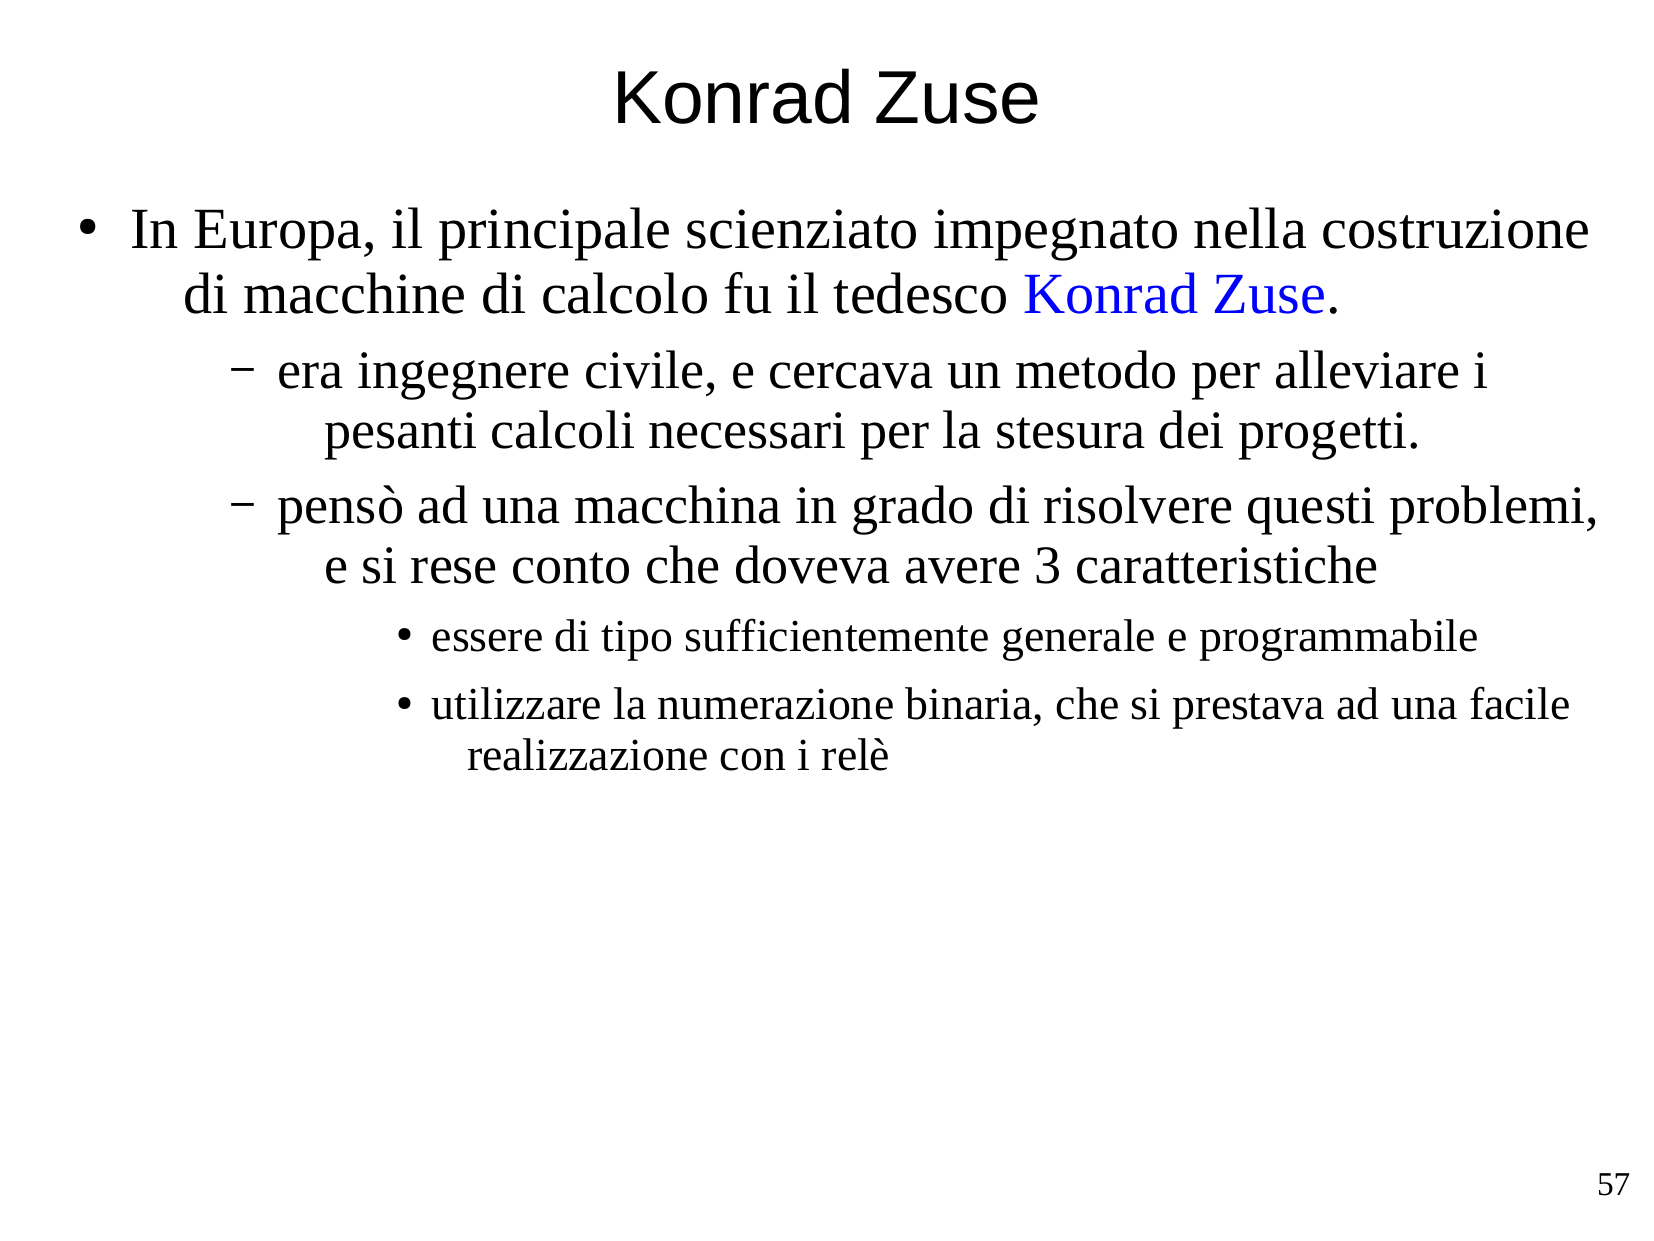

# Konrad Zuse
In Europa, il principale scienziato impegnato nella costruzione di macchine di calcolo fu il tedesco Konrad Zuse.
era ingegnere civile, e cercava un metodo per alleviare i pesanti calcoli necessari per la stesura dei progetti.
pensò ad una macchina in grado di risolvere questi problemi, e si rese conto che doveva avere 3 caratteristiche
essere di tipo sufficientemente generale e programmabile
utilizzare la numerazione binaria, che si prestava ad una facile realizzazione con i relè